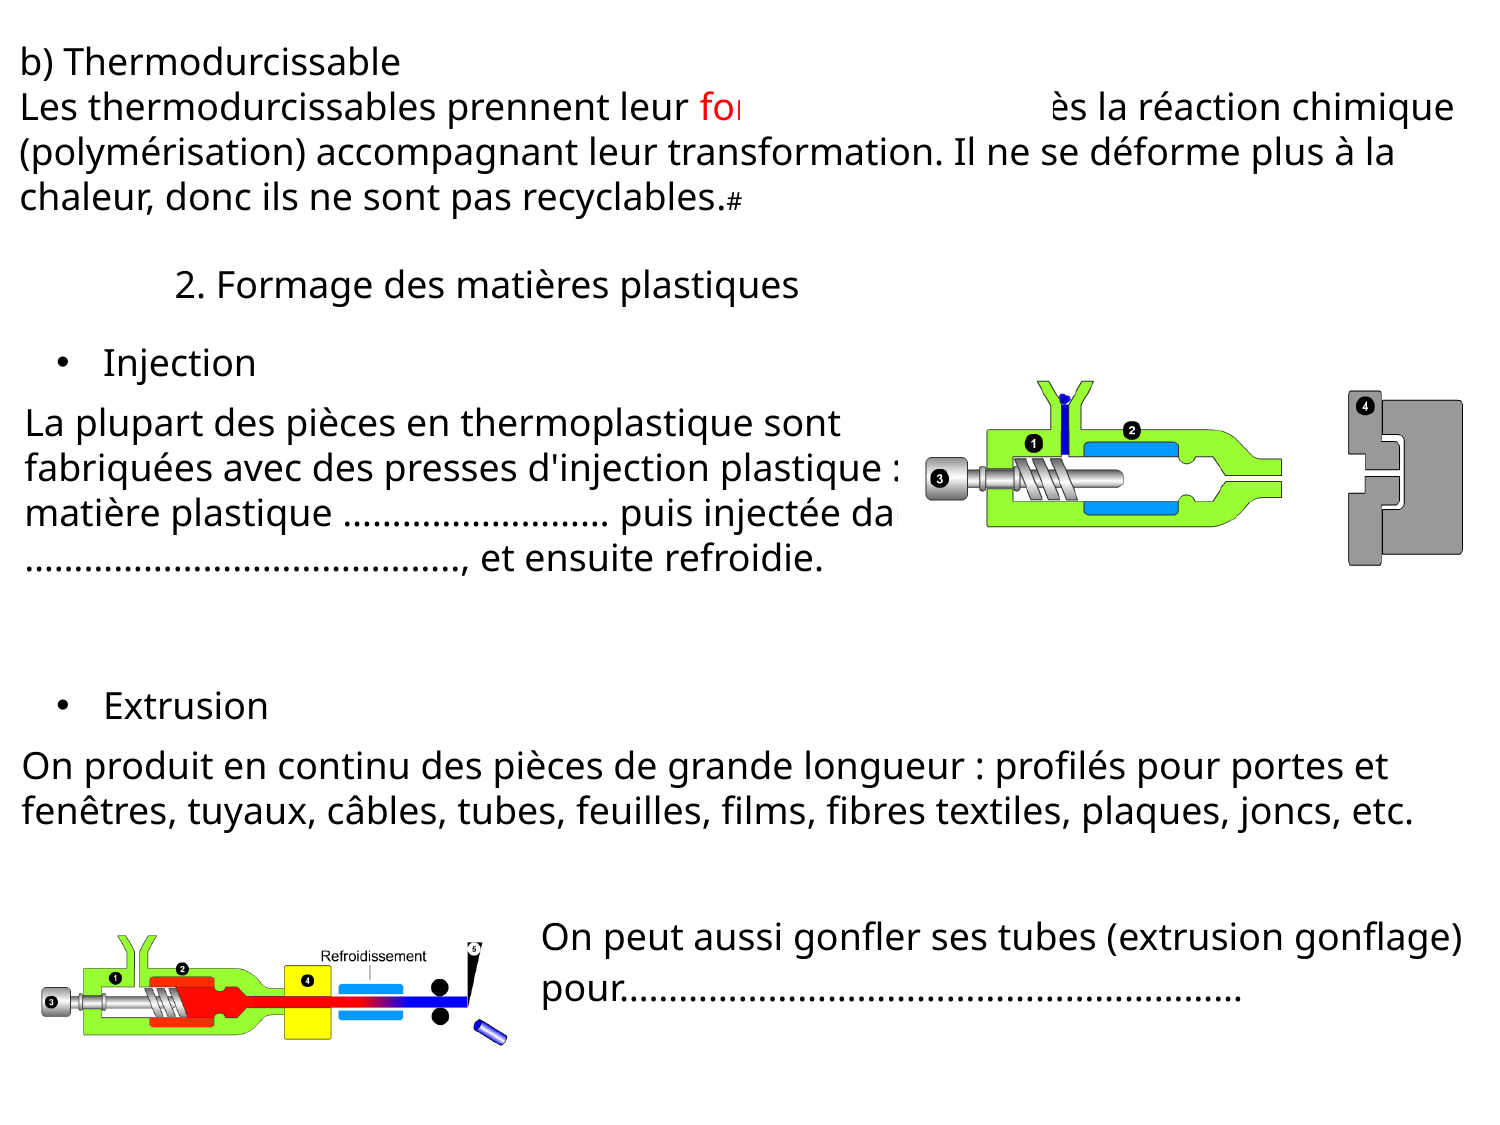

b) Thermodurcissable
Les thermodurcissables prennent leur forme définitive après la réaction chimique (polymérisation) accompagnant leur transformation. Il ne se déforme plus à la chaleur, donc ils ne sont pas recyclables.#
2. Formage des matières plastiques
Injection
La plupart des pièces en thermoplastique sont fabriquées avec des presses d'injection plastique : la matière plastique ……………………… puis injectée dans …………………………………….., et ensuite refroidie.
ramollie
dans un moule
Extrusion
produire des sacs plastiques
On produit en continu des pièces de grande longueur : profilés pour portes et fenêtres, tuyaux, câbles, tubes, feuilles, films, fibres textiles, plaques, joncs, etc.
On peut aussi gonfler ses tubes (extrusion gonflage) pour………………………………………………………